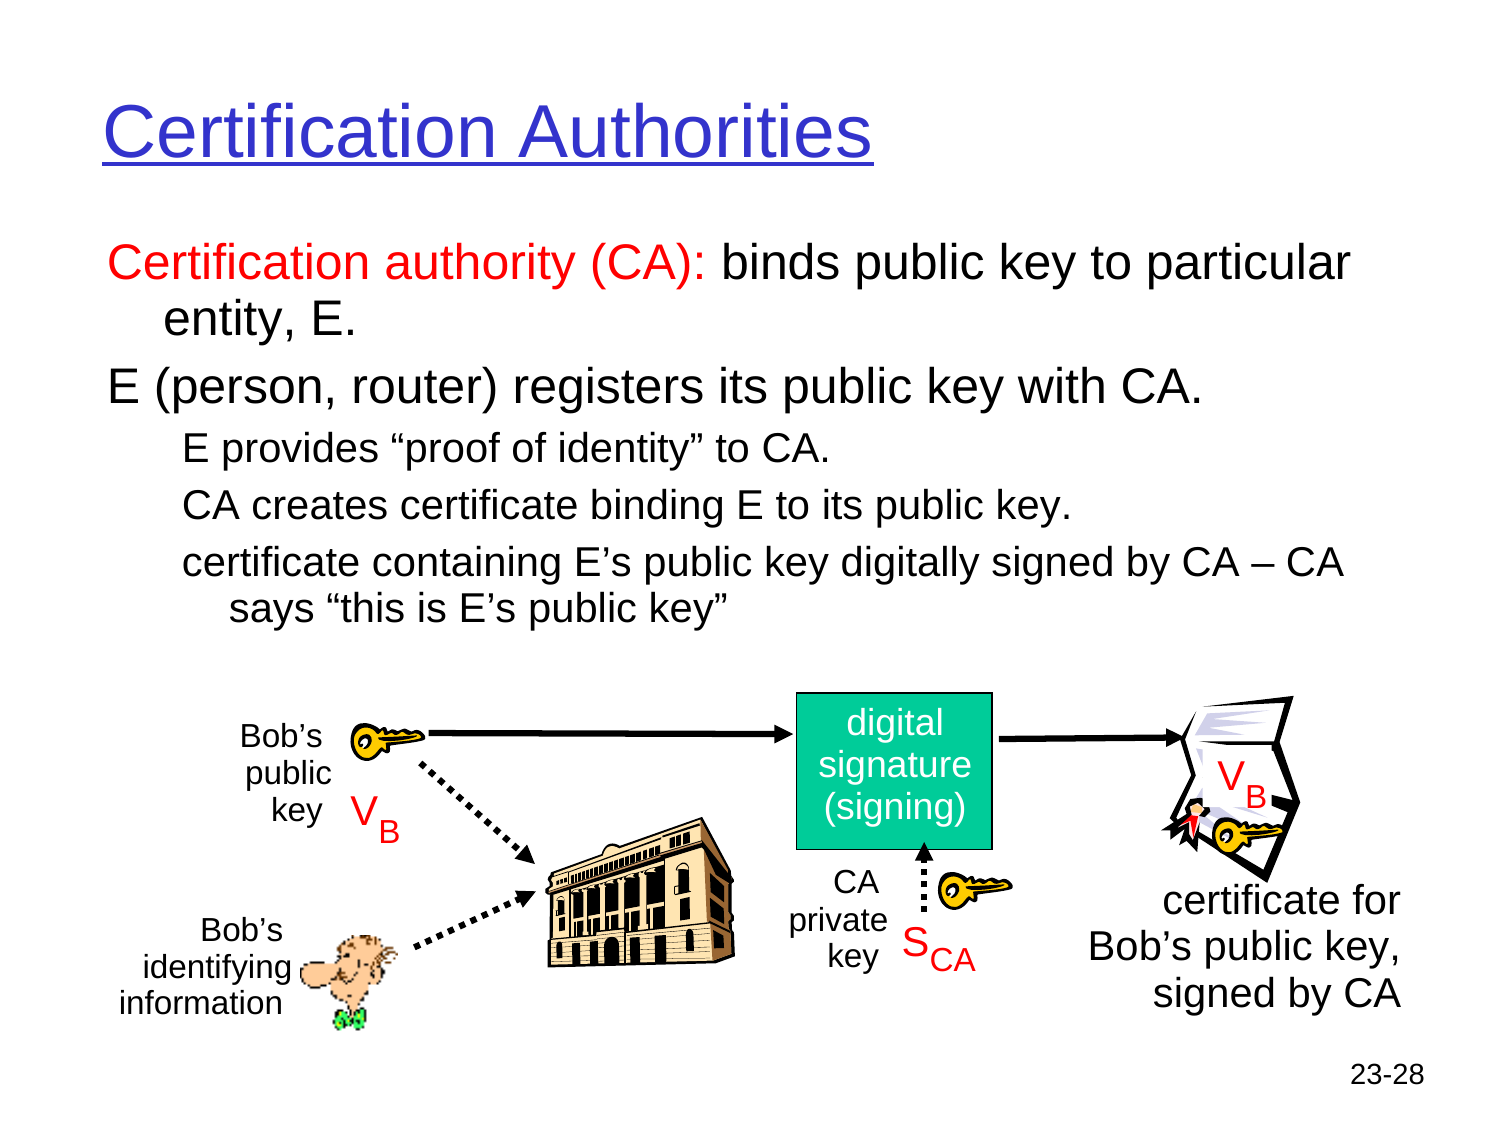

# Certification Authorities
Certification authority (CA): binds public key to particular entity, E.
E (person, router) registers its public key with CA.
E provides “proof of identity” to CA.
CA creates certificate binding E to its public key.
certificate containing E’s public key digitally signed by CA – CA says “this is E’s public key”
digital
signature
(signing)
Bob’s
public
key
V
B
V
B
CA
private
key
certificate for Bob’s public key, signed by CA
Bob’s
identifying information
S
CA
28